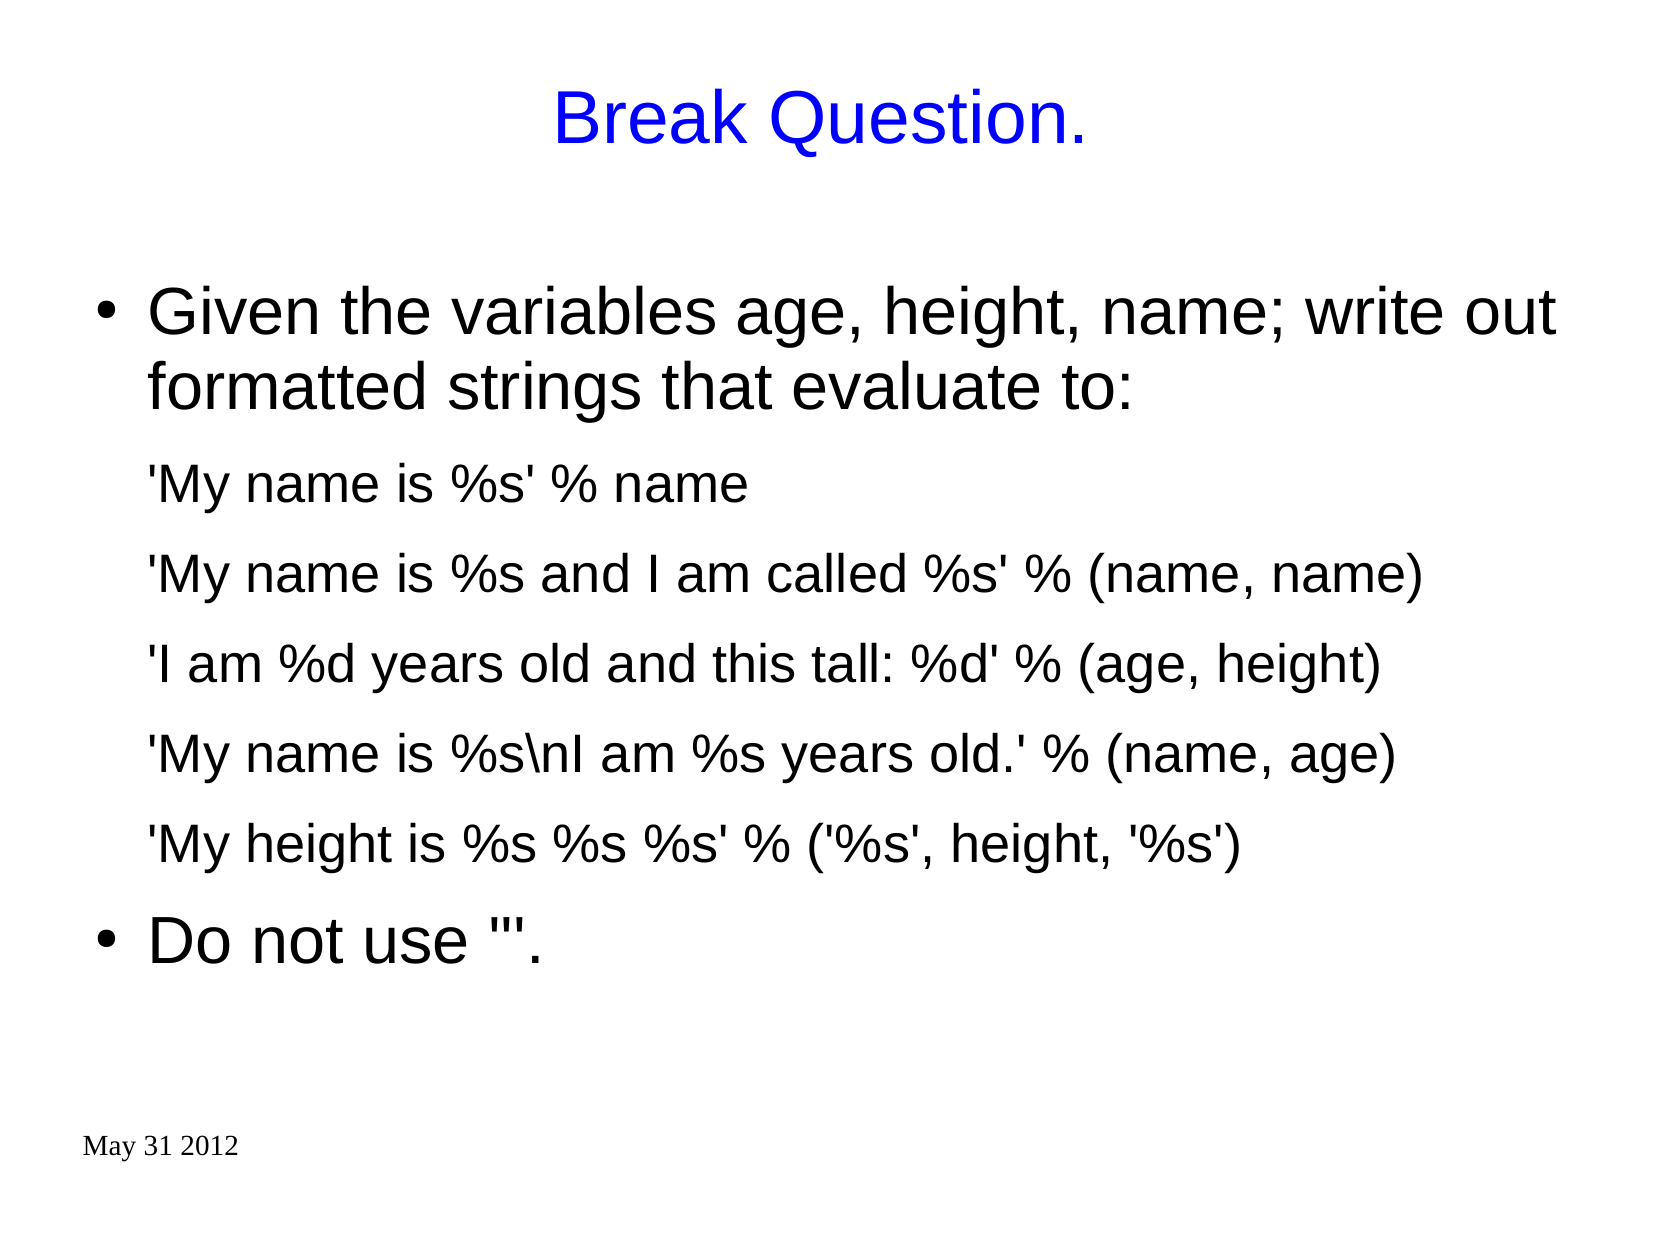

# Break Question.
Given the variables age, height, name; write out formatted strings that evaluate to:
'My name is %s' % name
'My name is %s and I am called %s' % (name, name)
'I am %d years old and this tall: %d' % (age, height)
'My name is %s\nI am %s years old.' % (name, age)
'My height is %s %s %s' % ('%s', height, '%s')
Do not use '''.
May 31 2012